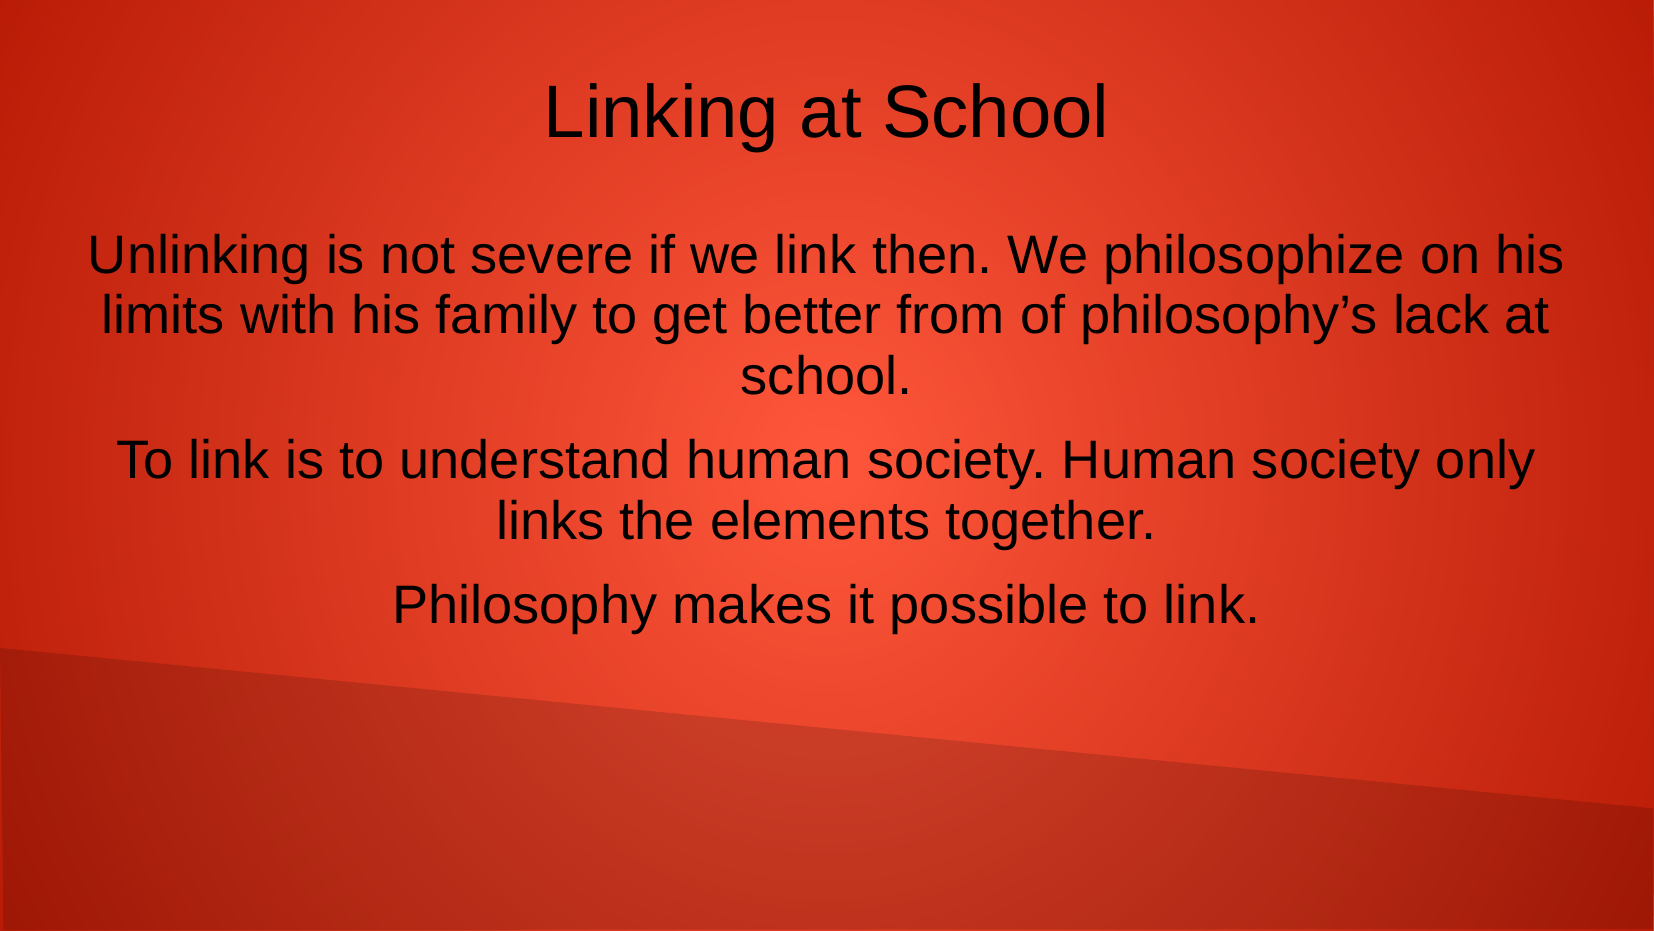

# Linking at School
Unlinking is not severe if we link then. We philosophize on his limits with his family to get better from of philosophy’s lack at school.
To link is to understand human society. Human society only links the elements together.
Philosophy makes it possible to link.